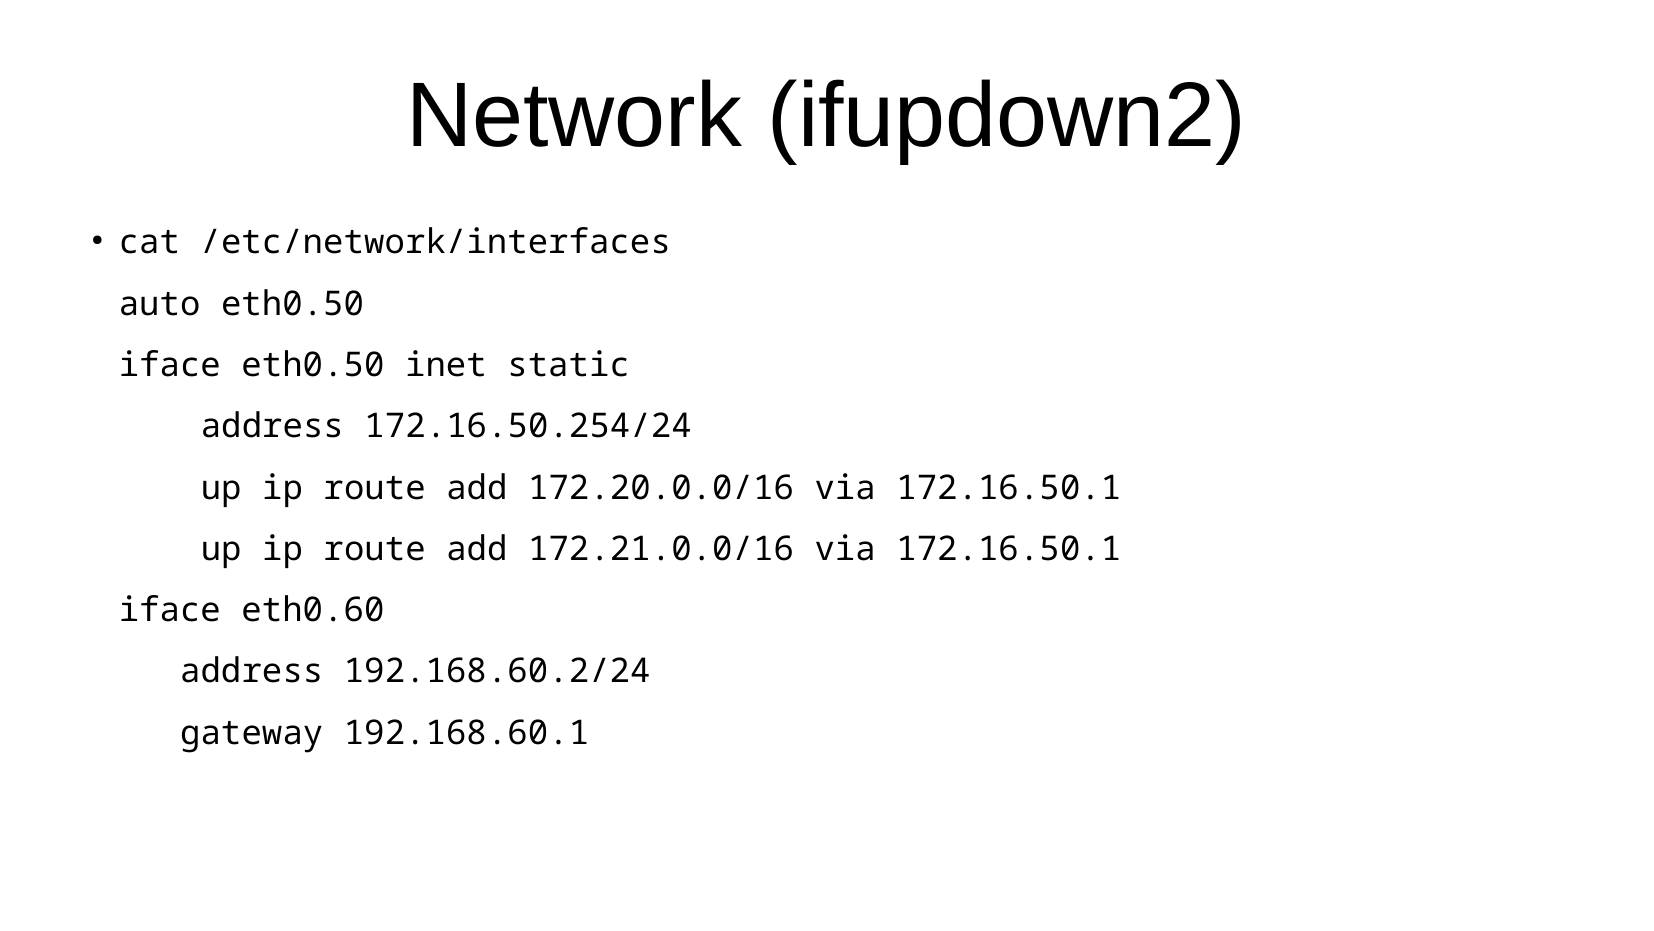

# Network (ifupdown2)
cat /etc/network/interfaces
auto eth0.50
iface eth0.50 inet static
 address 172.16.50.254/24
 up ip route add 172.20.0.0/16 via 172.16.50.1
 up ip route add 172.21.0.0/16 via 172.16.50.1
iface eth0.60
 address 192.168.60.2/24
 gateway 192.168.60.1